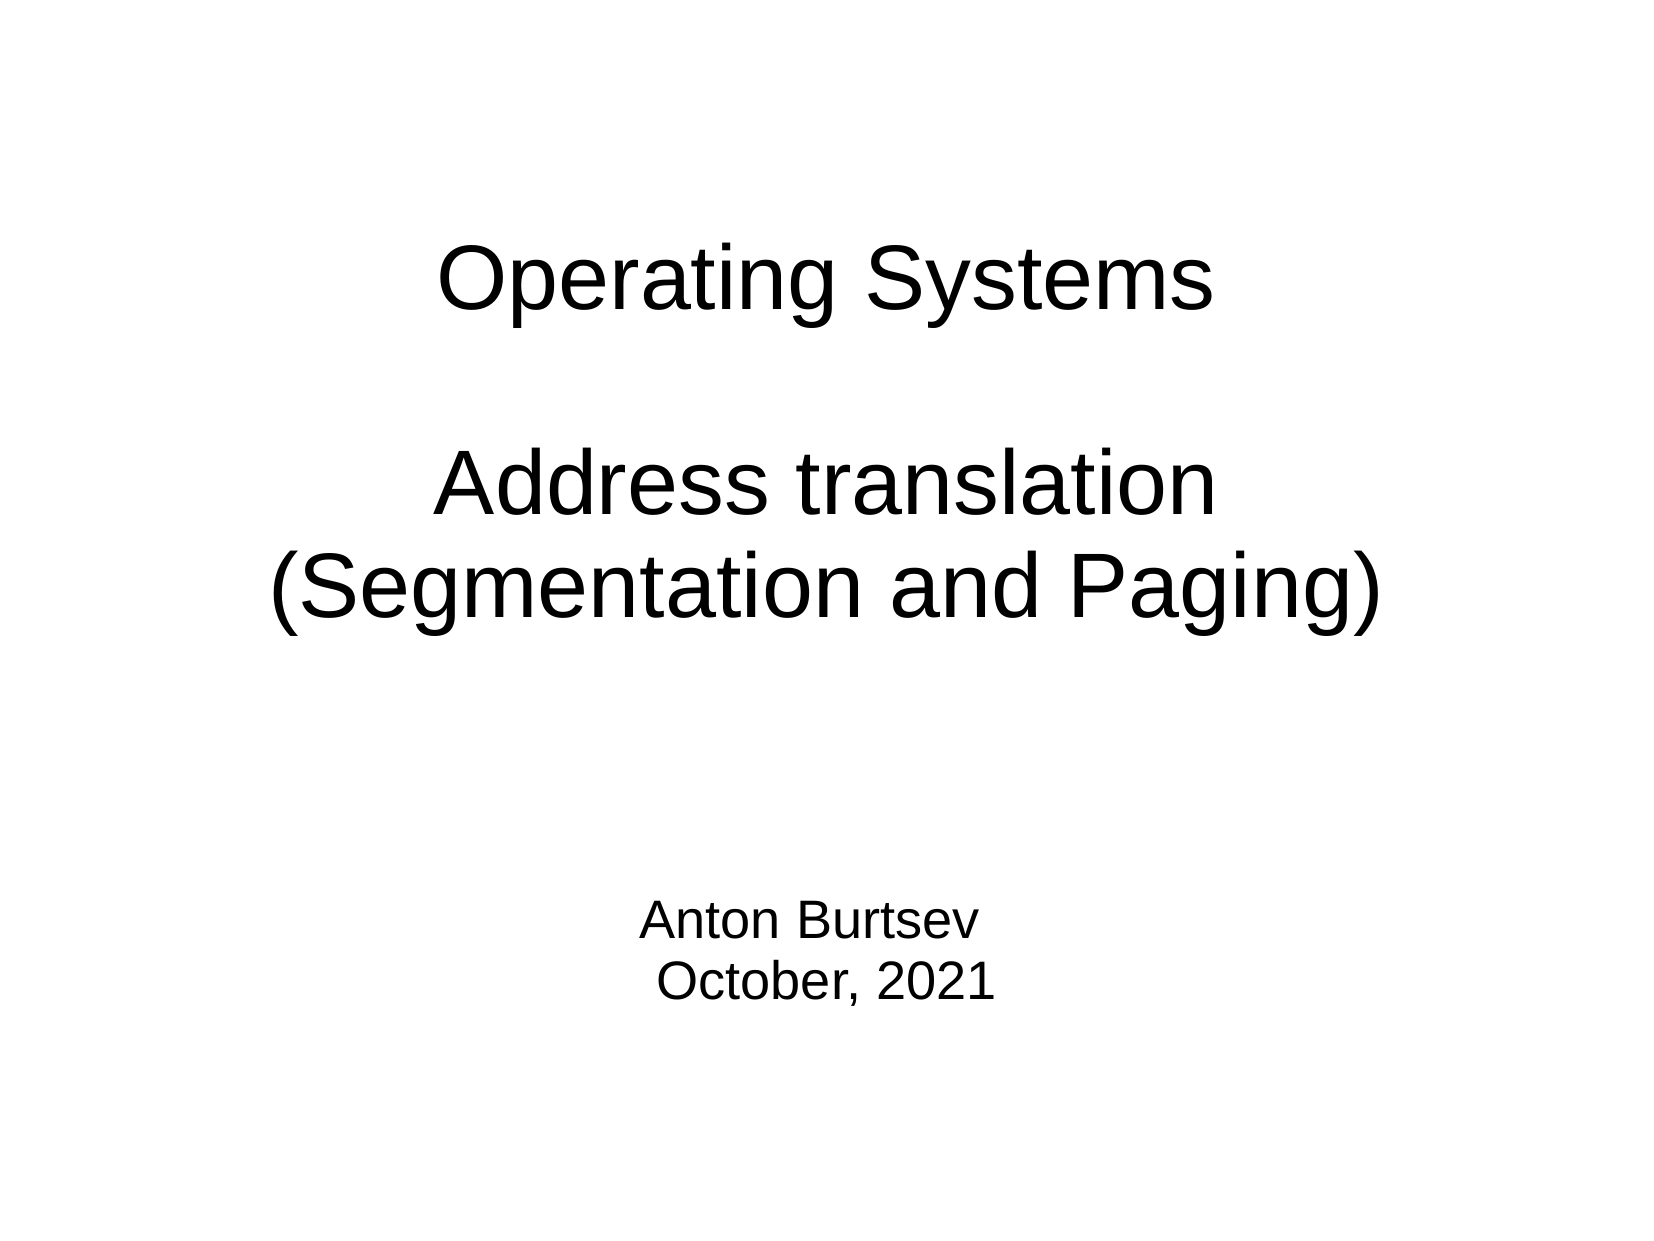

# Operating Systems Address translation (Segmentation and Paging)
Anton Burtsev
October, 2021